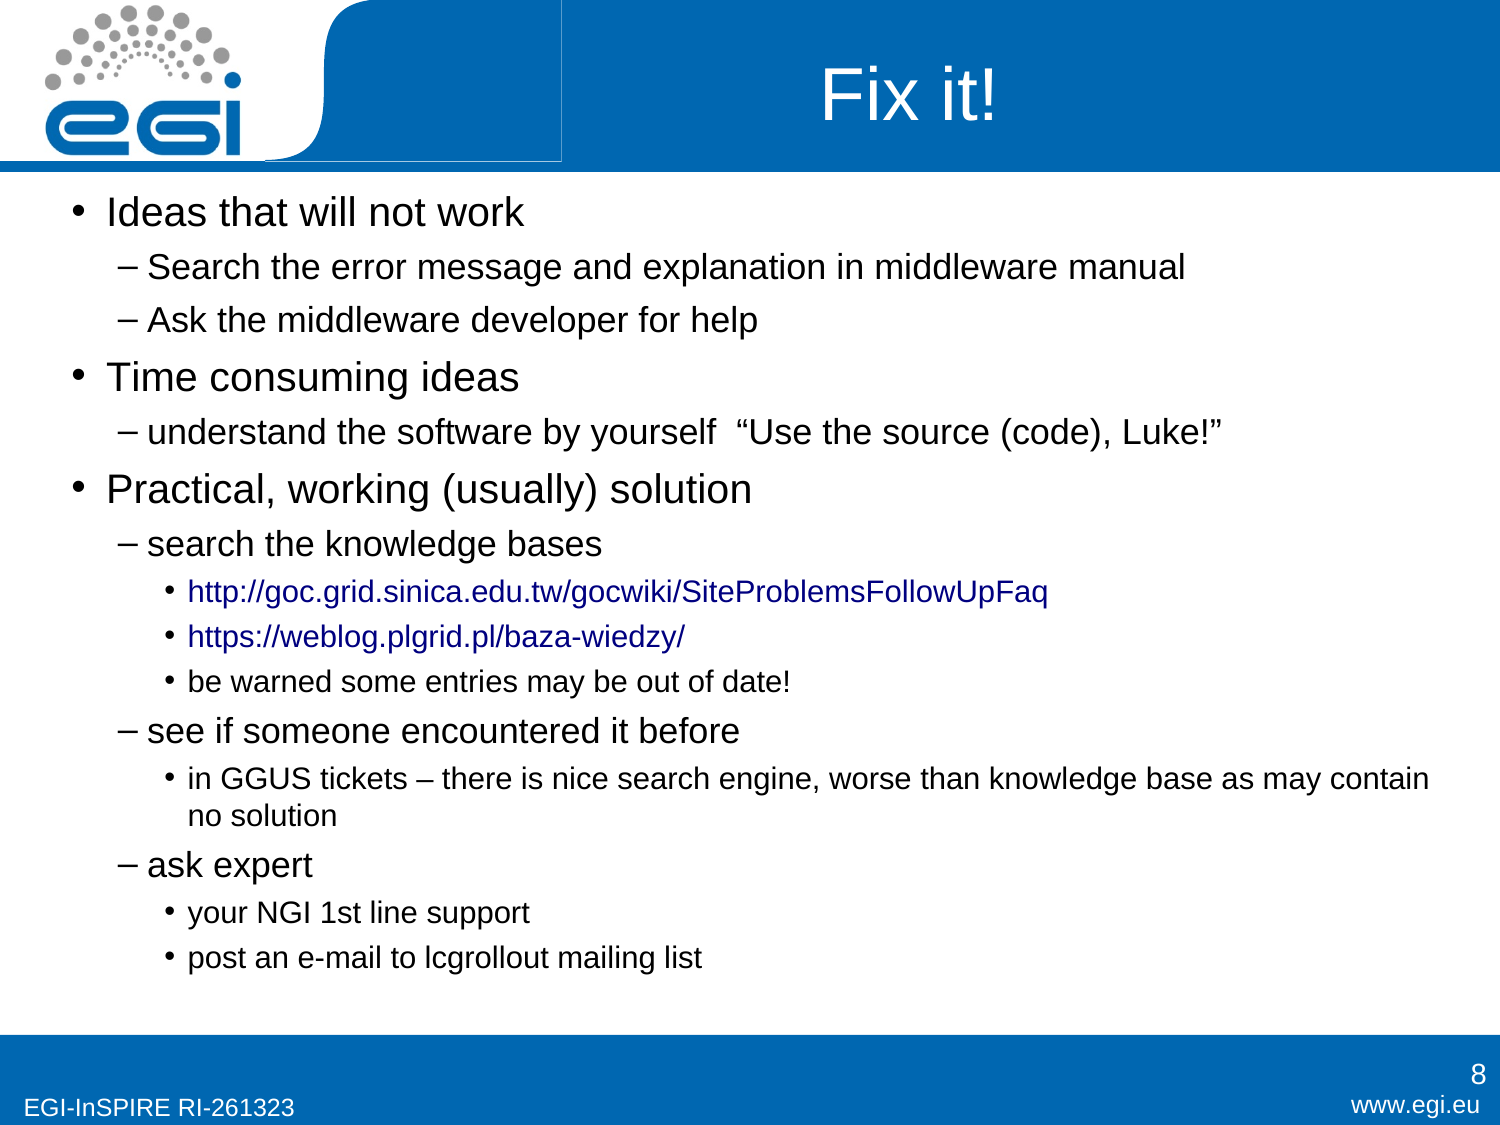

# Fix it!
Ideas that will not work
Search the error message and explanation in middleware manual
Ask the middleware developer for help
Time consuming ideas
understand the software by yourself “Use the source (code), Luke!”
Practical, working (usually) solution
search the knowledge bases
http://goc.grid.sinica.edu.tw/gocwiki/SiteProblemsFollowUpFaq
https://weblog.plgrid.pl/baza-wiedzy/
be warned some entries may be out of date!
see if someone encountered it before
in GGUS tickets – there is nice search engine, worse than knowledge base as may contain no solution
ask expert
your NGI 1st line support
post an e-mail to lcgrollout mailing list
8